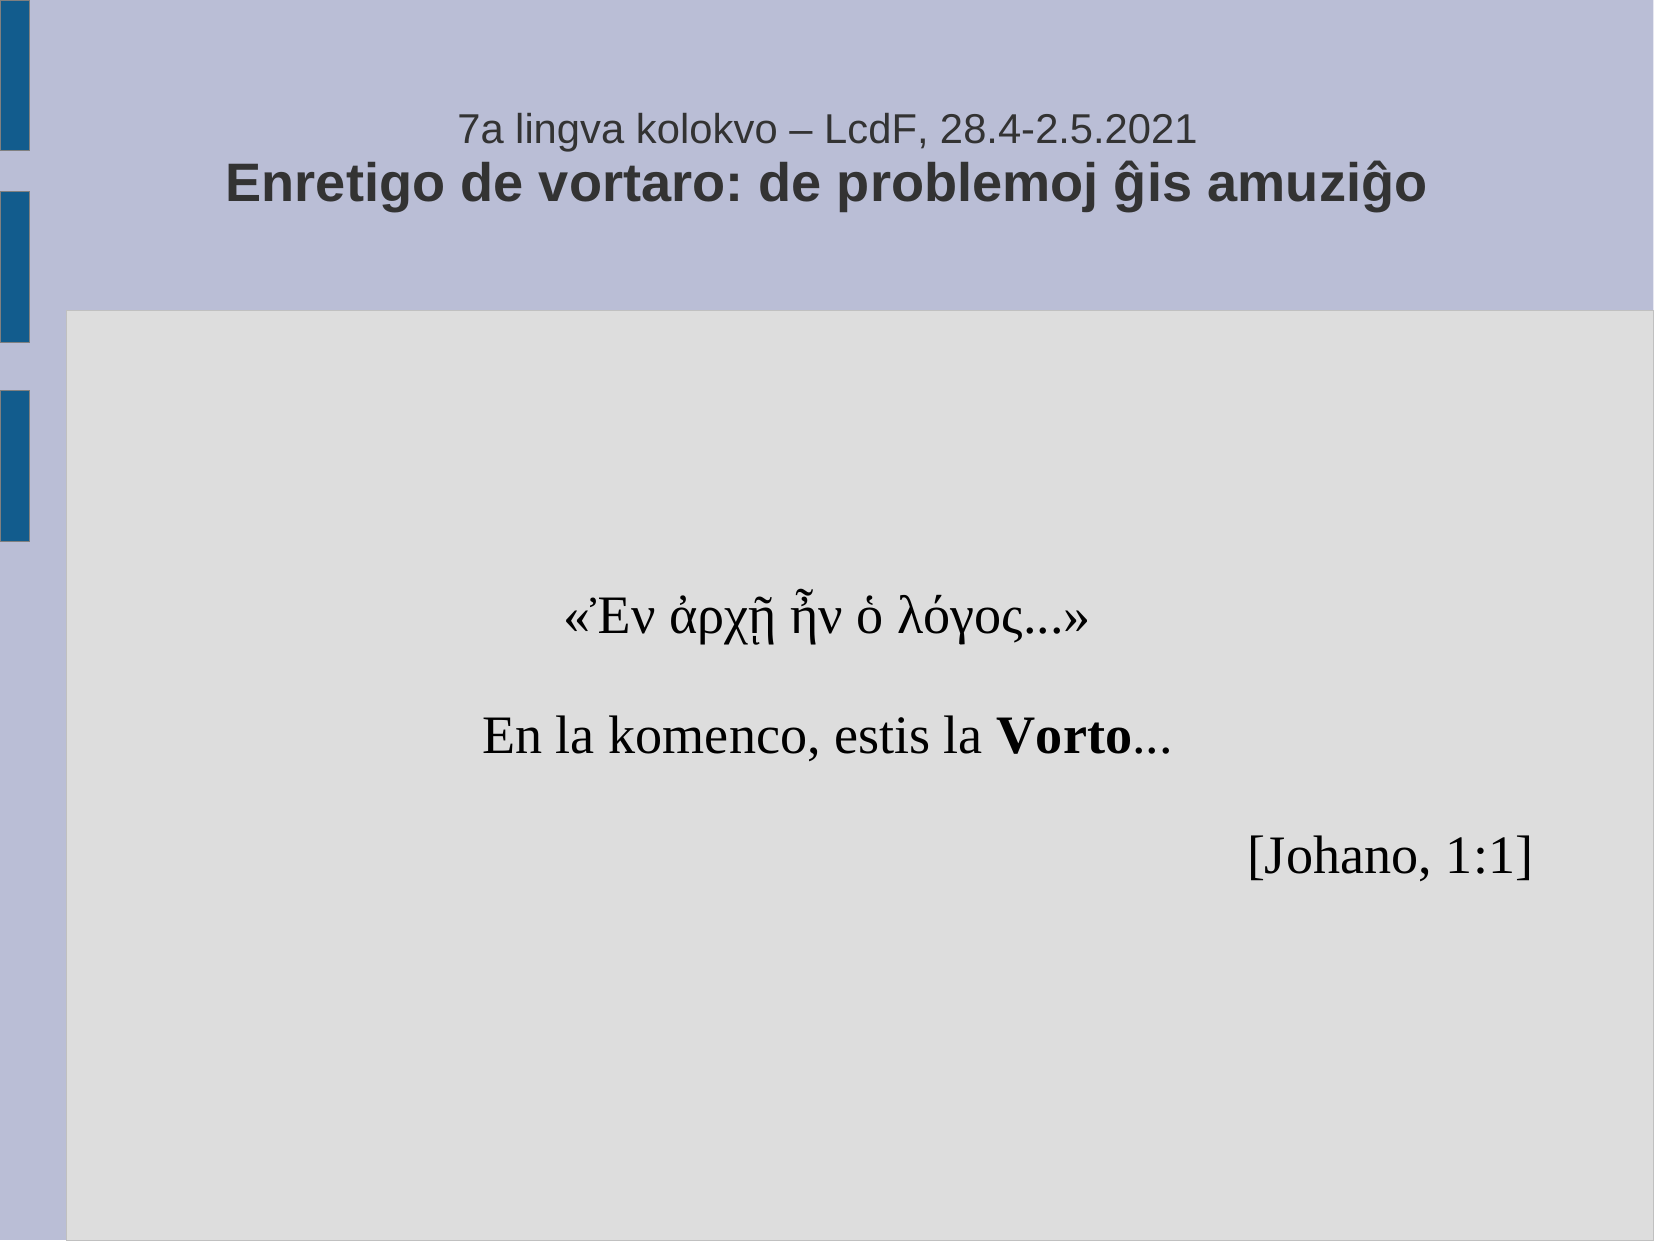

# 7a lingva kolokvo – LcdF, 28.4-2.5.2021 Enretigo de vortaro: de problemoj ĝis amuziĝo
«Ἐν ἀρχῇ ἦν ὁ λόγος...»
En la komenco, estis la Vorto...
[Johano, 1:1]